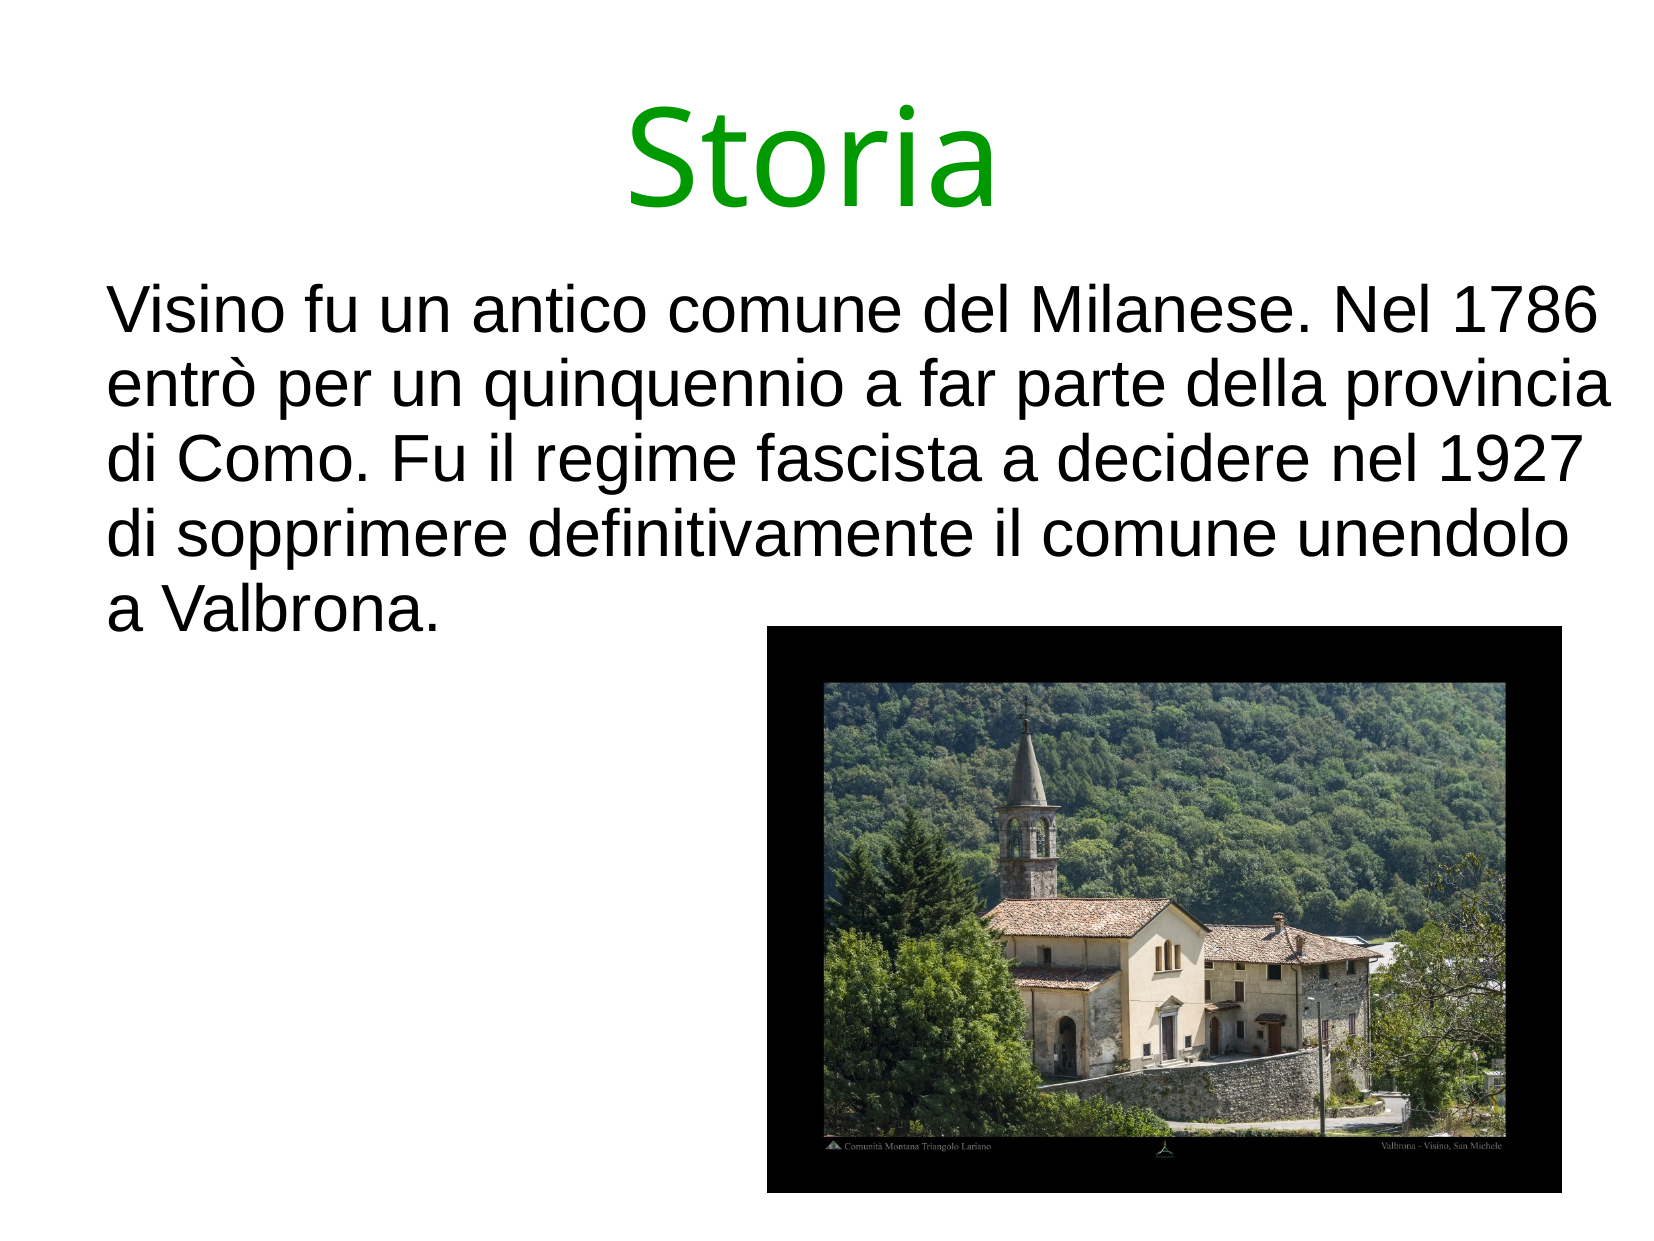

# Storia
Visino fu un antico comune del Milanese. Nel 1786 entrò per un quinquennio a far parte della provincia di Como. Fu il regime fascista a decidere nel 1927 di sopprimere definitivamente il comune unendolo a Valbrona.